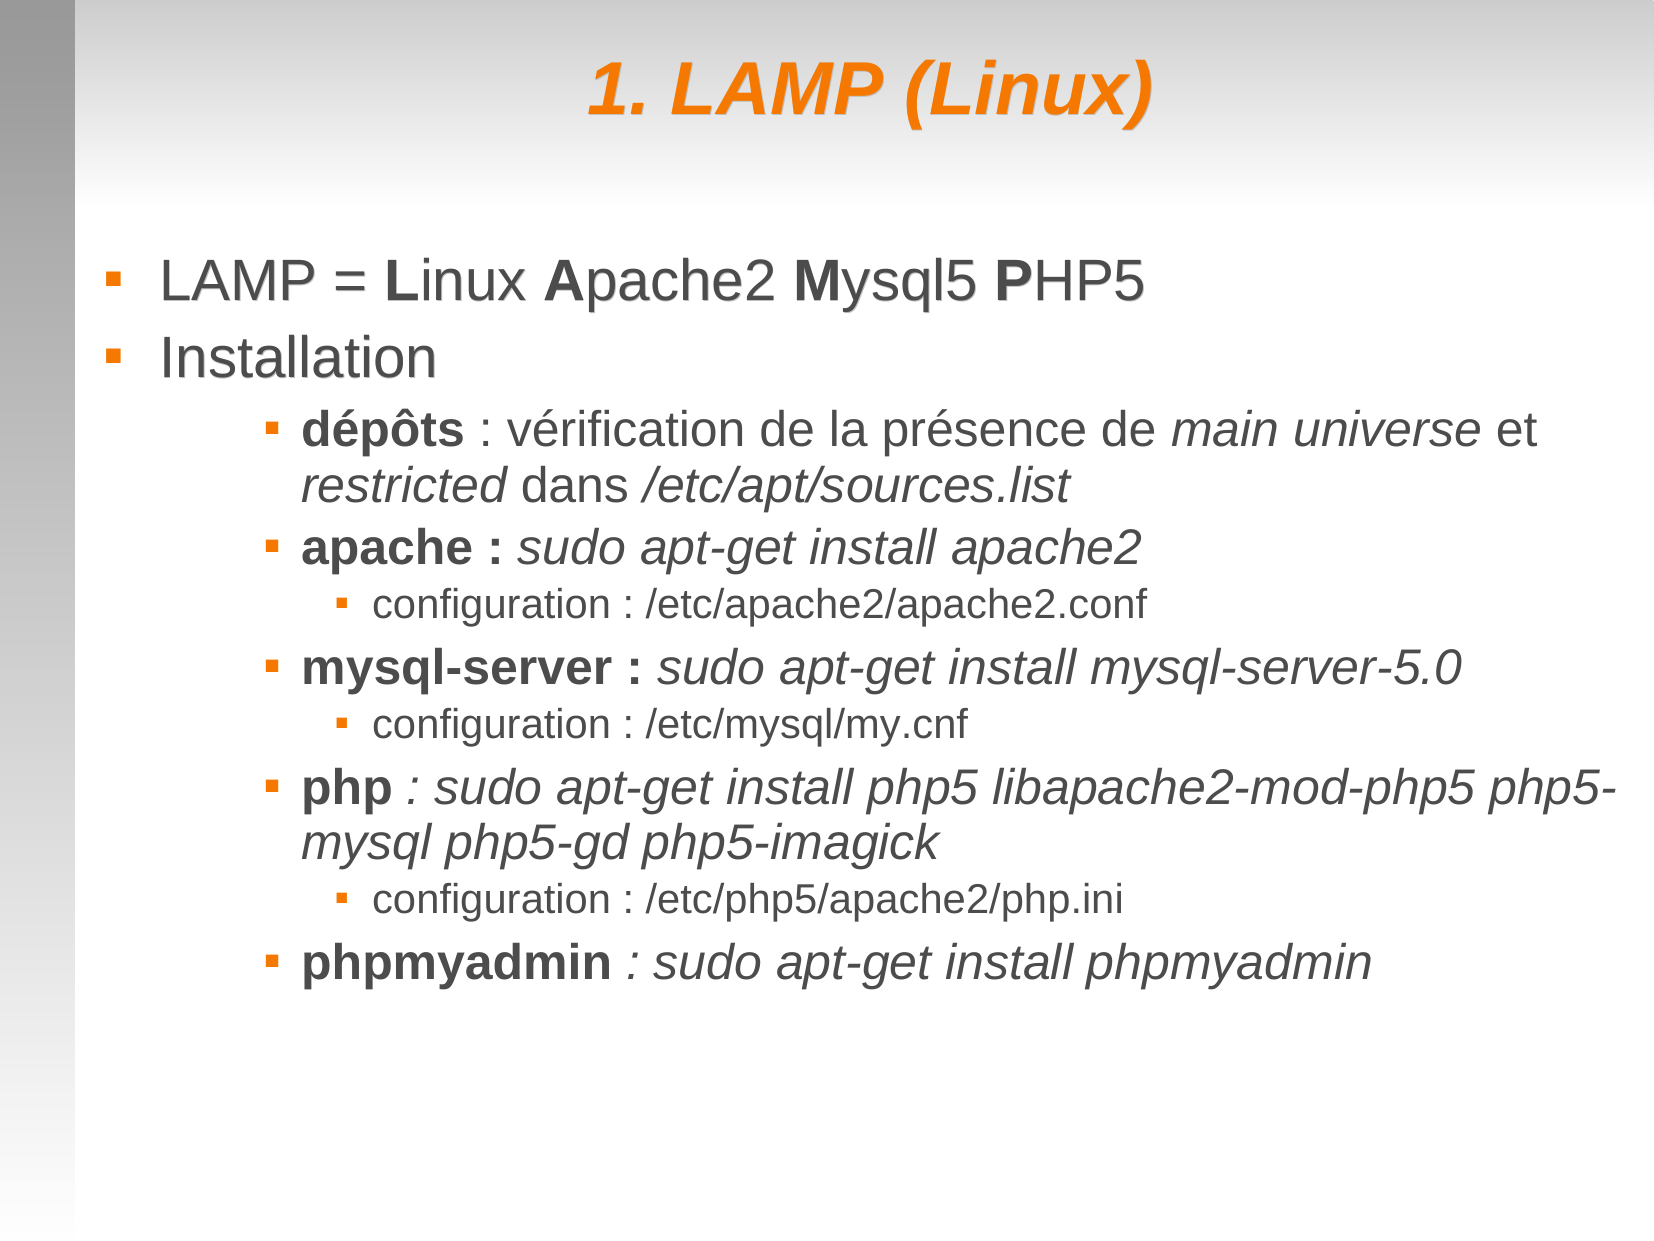

# 1. LAMP (Linux)
LAMP = Linux Apache2 Mysql5 PHP5
Installation
dépôts : vérification de la présence de main universe et restricted dans /etc/apt/sources.list
apache : sudo apt-get install apache2
configuration : /etc/apache2/apache2.conf
mysql-server : sudo apt-get install mysql-server-5.0
configuration : /etc/mysql/my.cnf
php : sudo apt-get install php5 libapache2-mod-php5 php5-mysql php5-gd php5-imagick
configuration : /etc/php5/apache2/php.ini
phpmyadmin : sudo apt-get install phpmyadmin